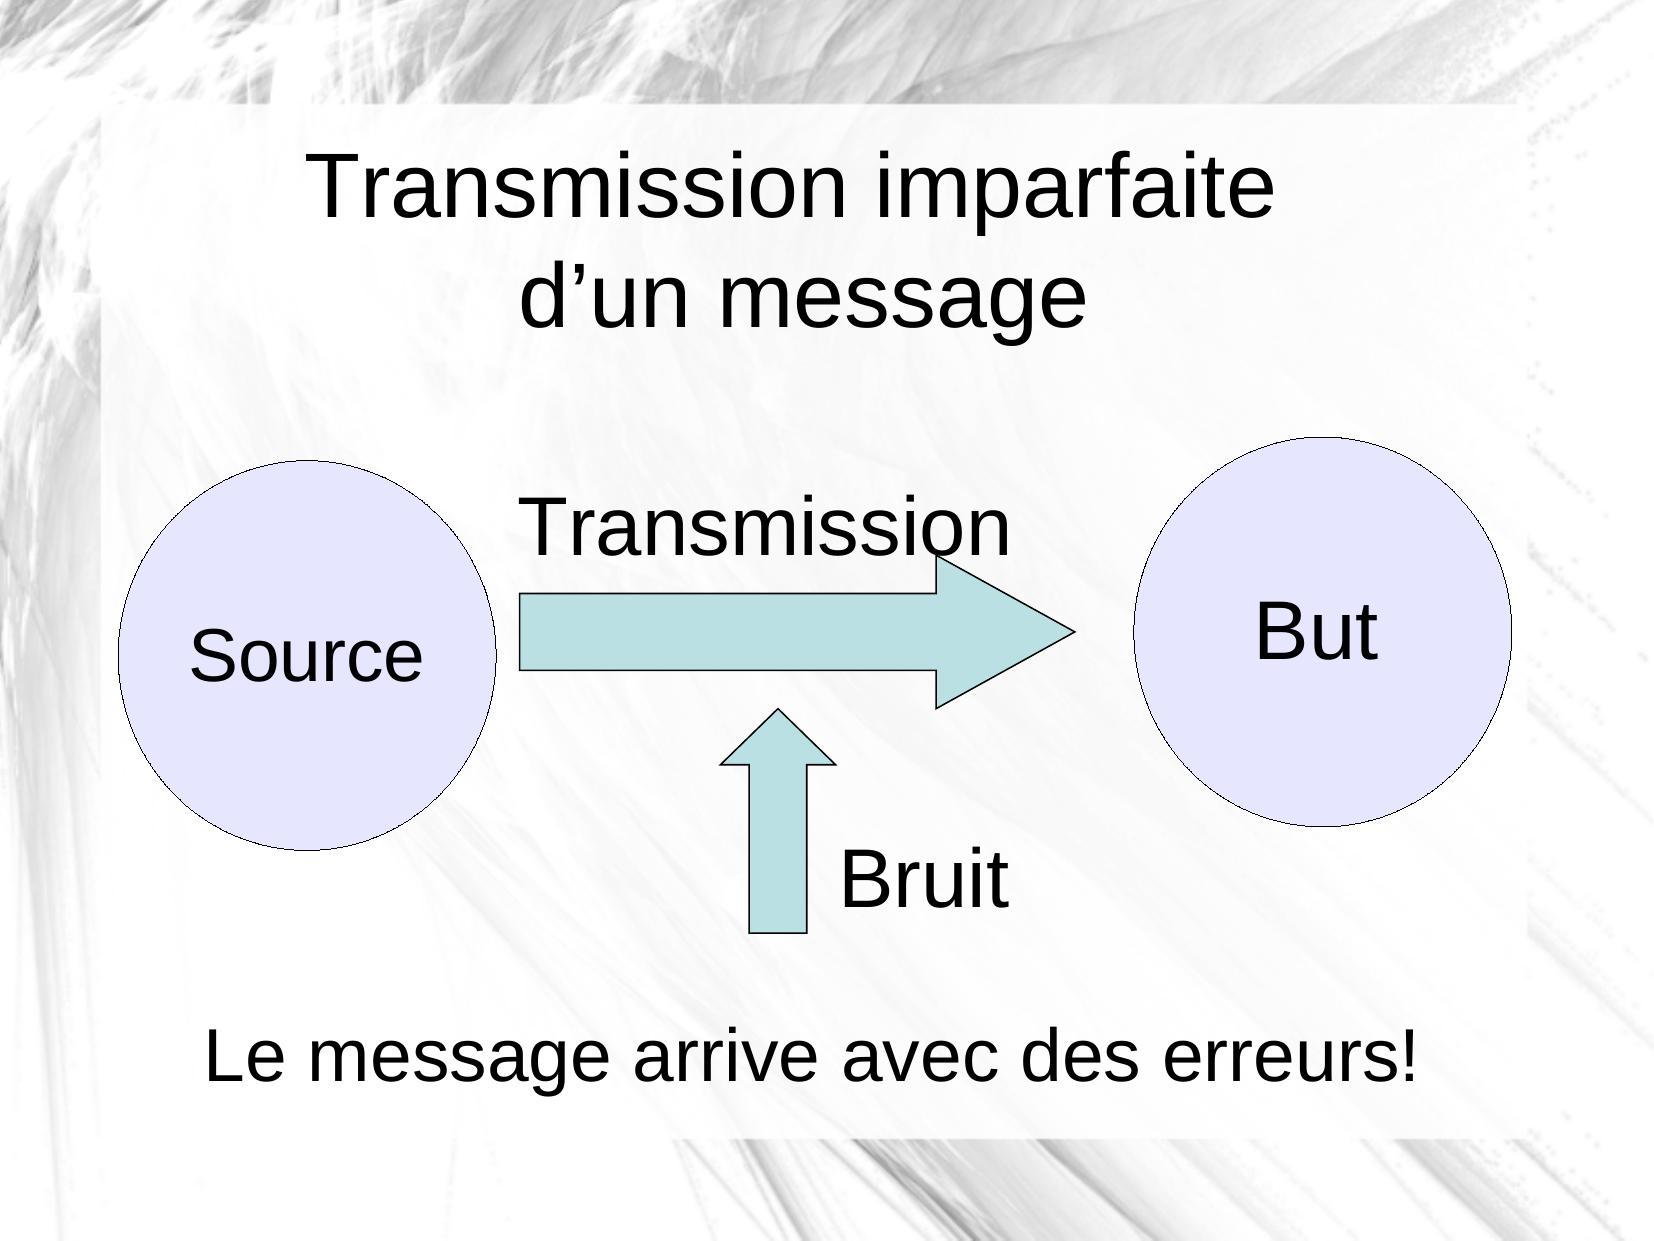

# Transmission imparfaite d’un message
Source
Transmission
But
Bruit
Le message arrive avec des erreurs!